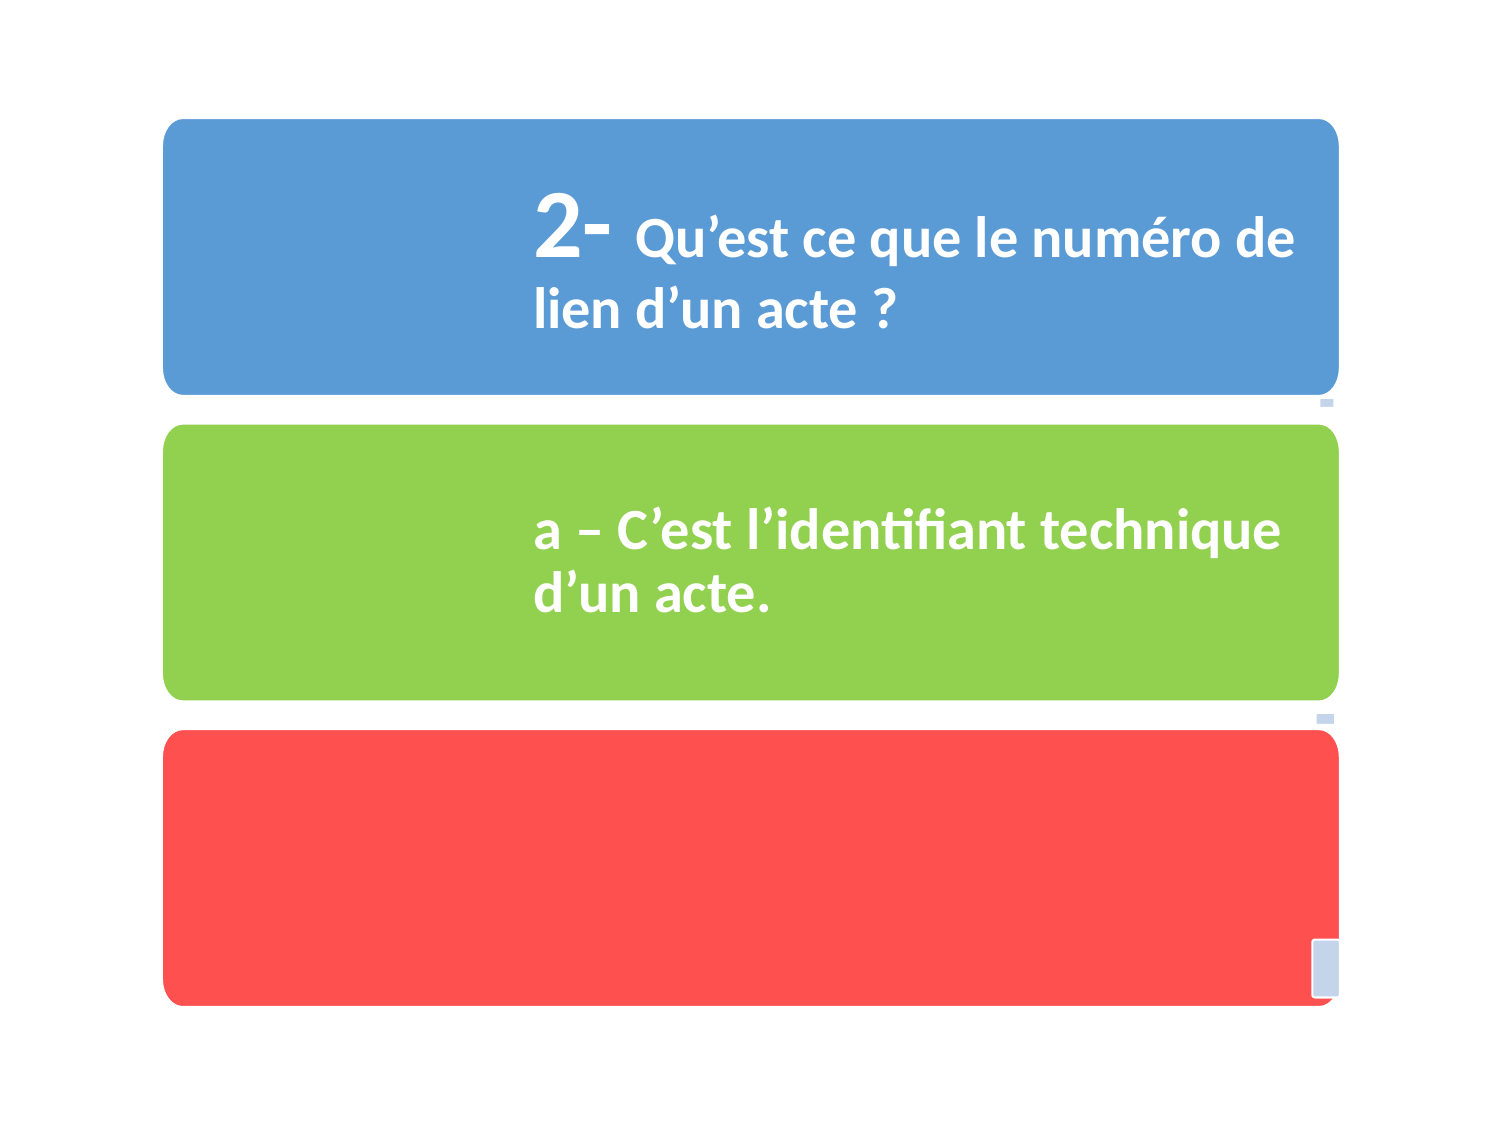

2- Qu’est ce que le numéro de lien d’un acte ?
a – C’est l’identifiant technique d’un acte.